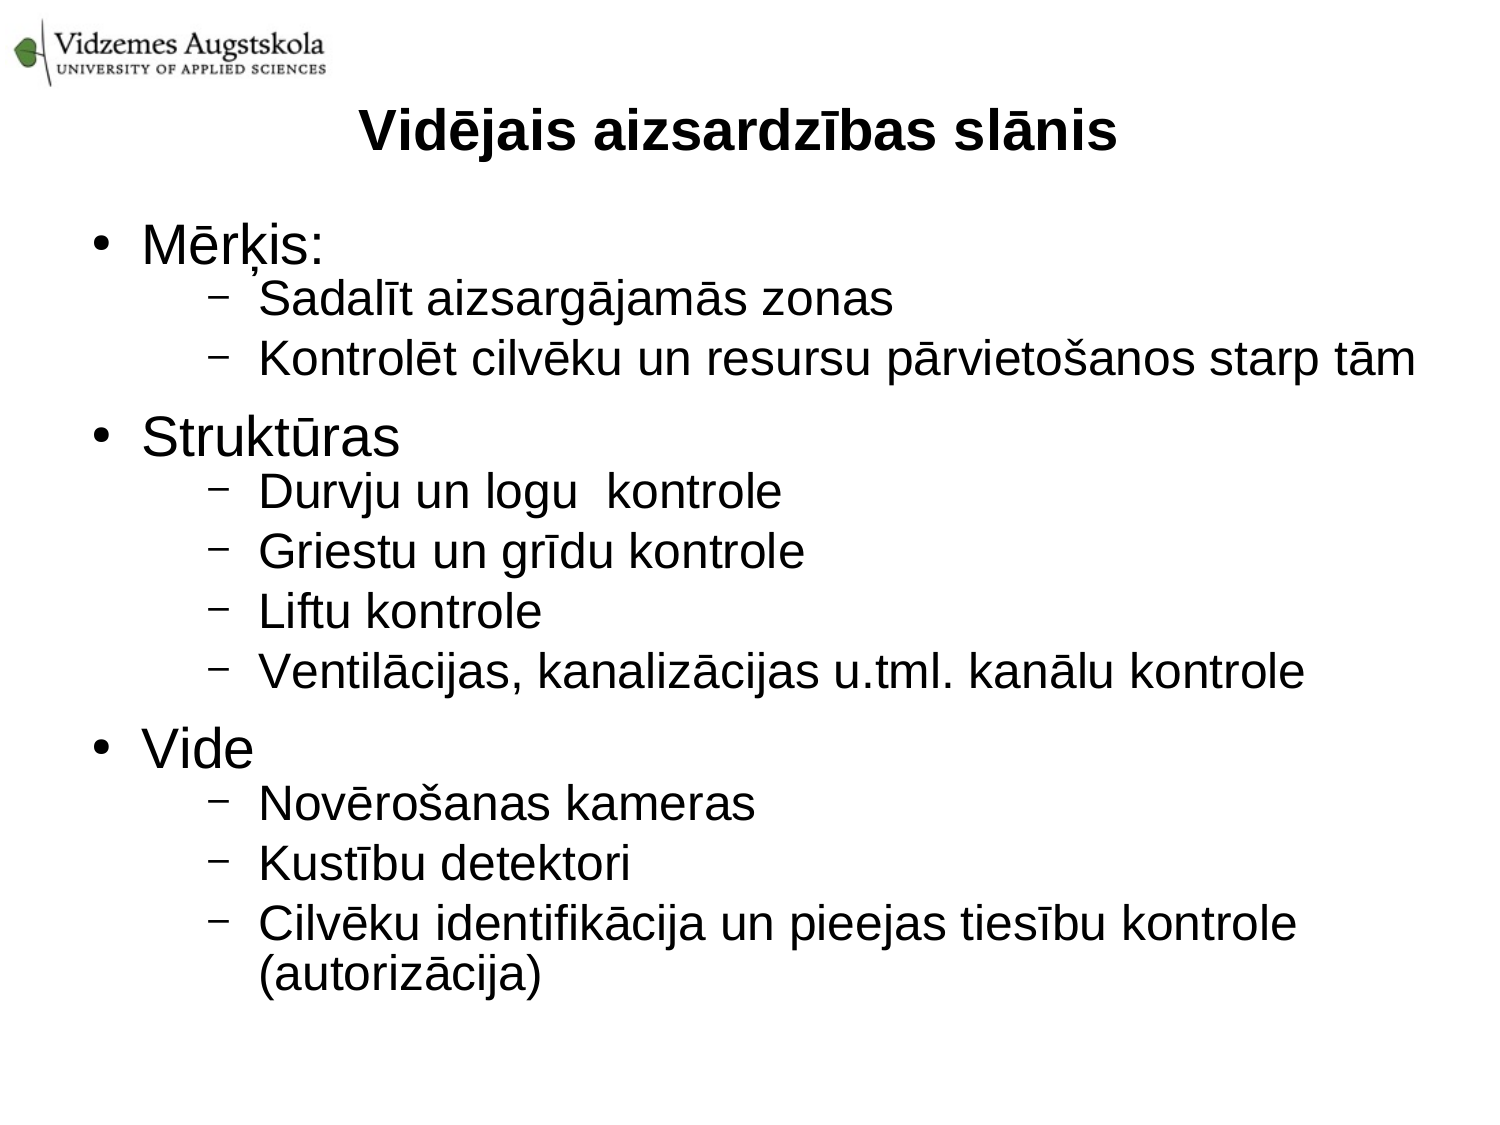

# Vidējais aizsardzības slānis
Mērķis:
Sadalīt aizsargājamās zonas
Kontrolēt cilvēku un resursu pārvietošanos starp tām
Struktūras
Durvju un logu kontrole
Griestu un grīdu kontrole
Liftu kontrole
Ventilācijas, kanalizācijas u.tml. kanālu kontrole
Vide
Novērošanas kameras
Kustību detektori
Cilvēku identifikācija un pieejas tiesību kontrole (autorizācija)